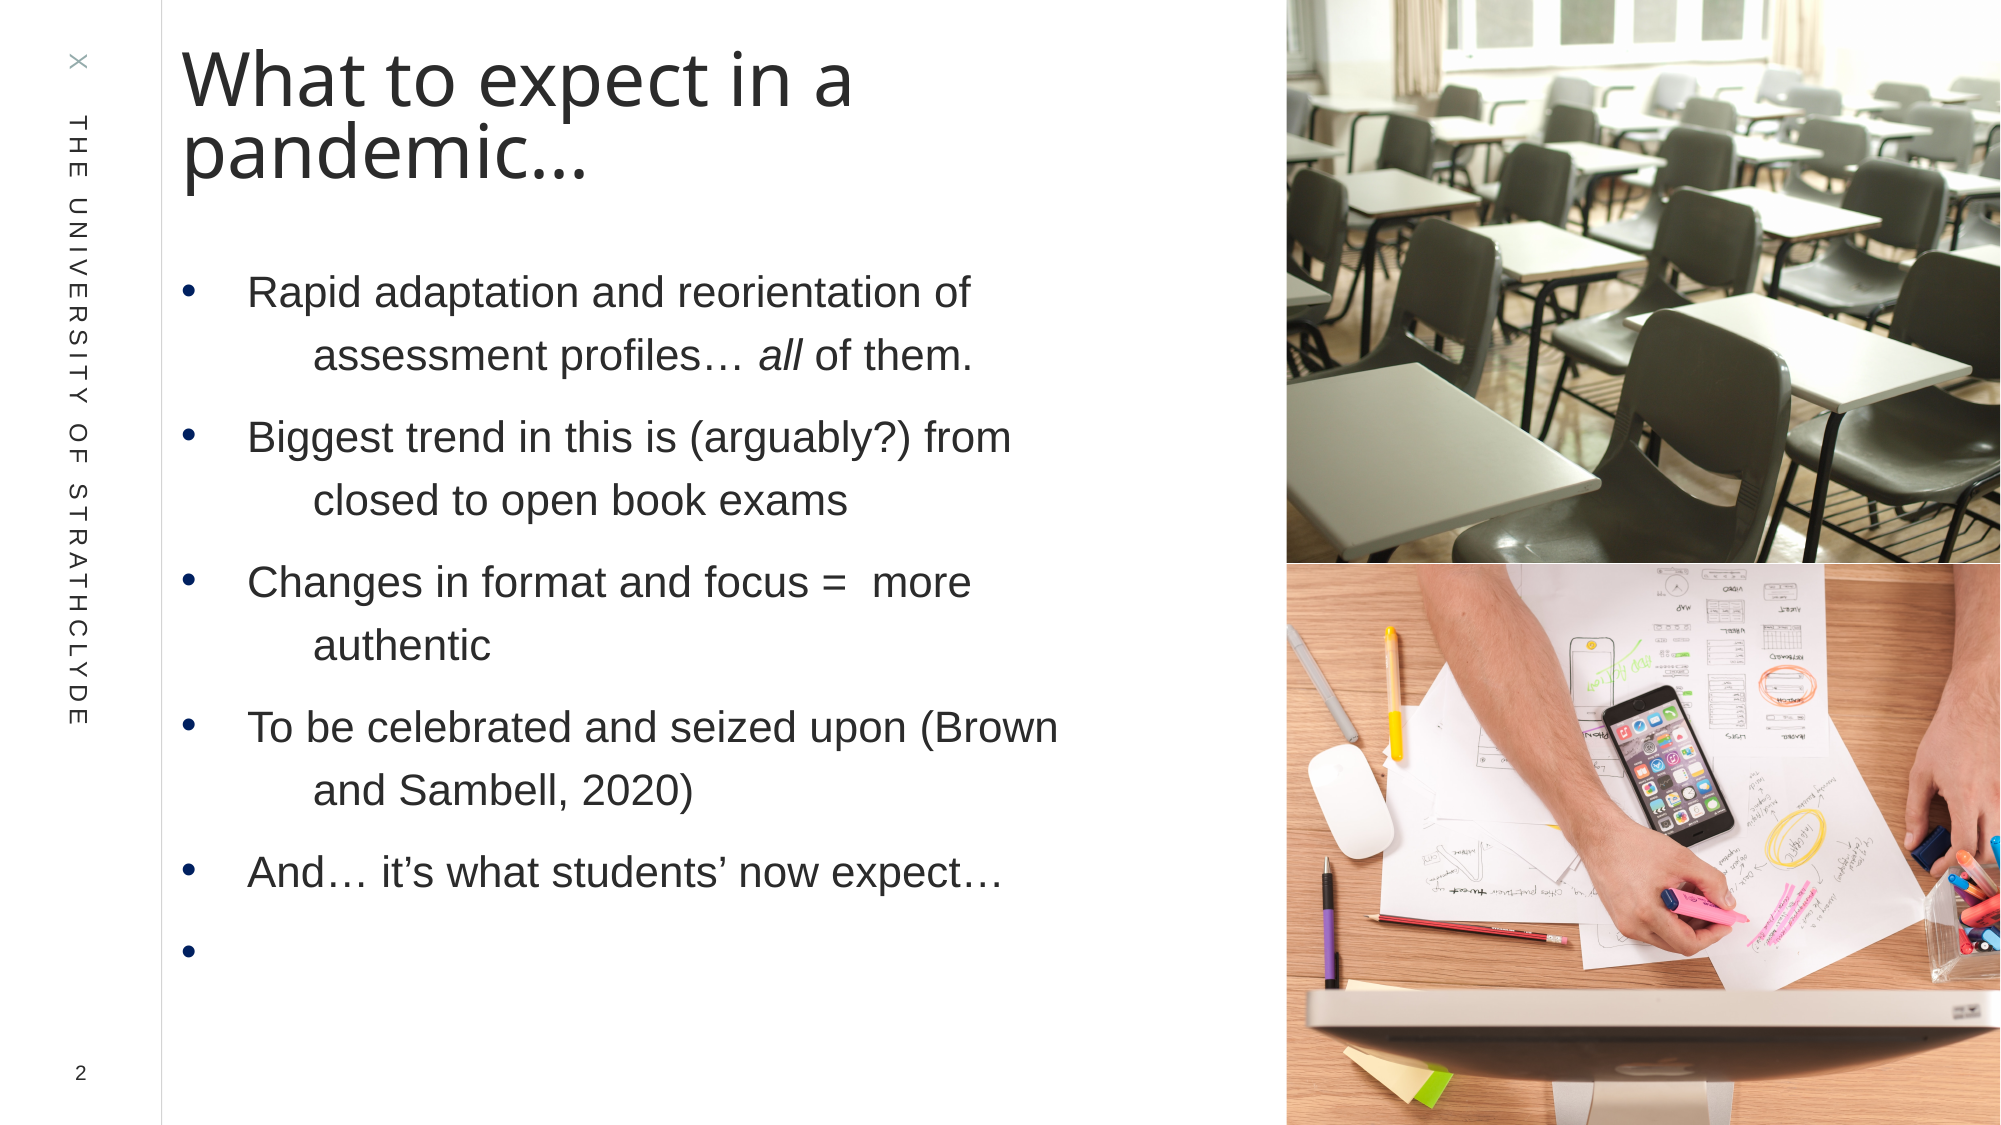

# What to expect in a pandemic...
Rapid adaptation and reorientation of assessment profiles… all of them.
Biggest trend in this is (arguably?) from closed to open book exams
Changes in format and focus = more authentic
To be celebrated and seized upon (Brown and Sambell, 2020)
And… it’s what students’ now expect…